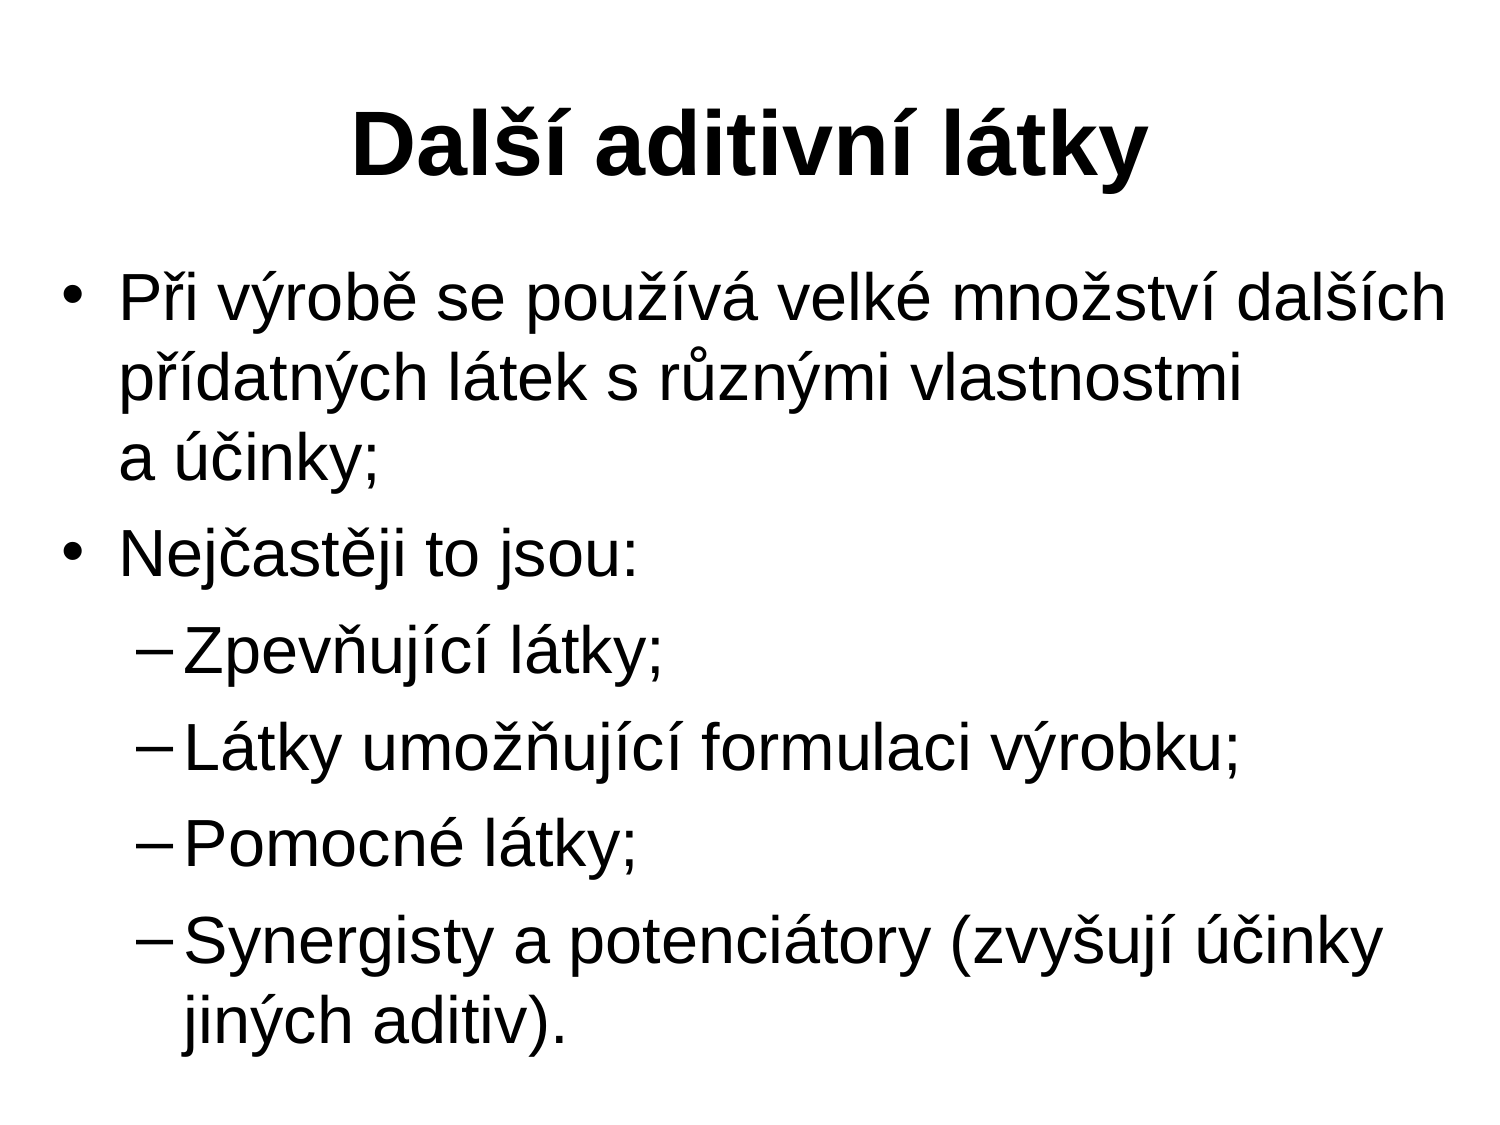

# Další aditivní látky
Při výrobě se používá velké množství dalších přídatných látek s různými vlastnostmi
a účinky;
Nejčastěji to jsou:
Zpevňující látky;
Látky umožňující formulaci výrobku;
Pomocné látky;
Synergisty a potenciátory (zvyšují účinky jiných aditiv).